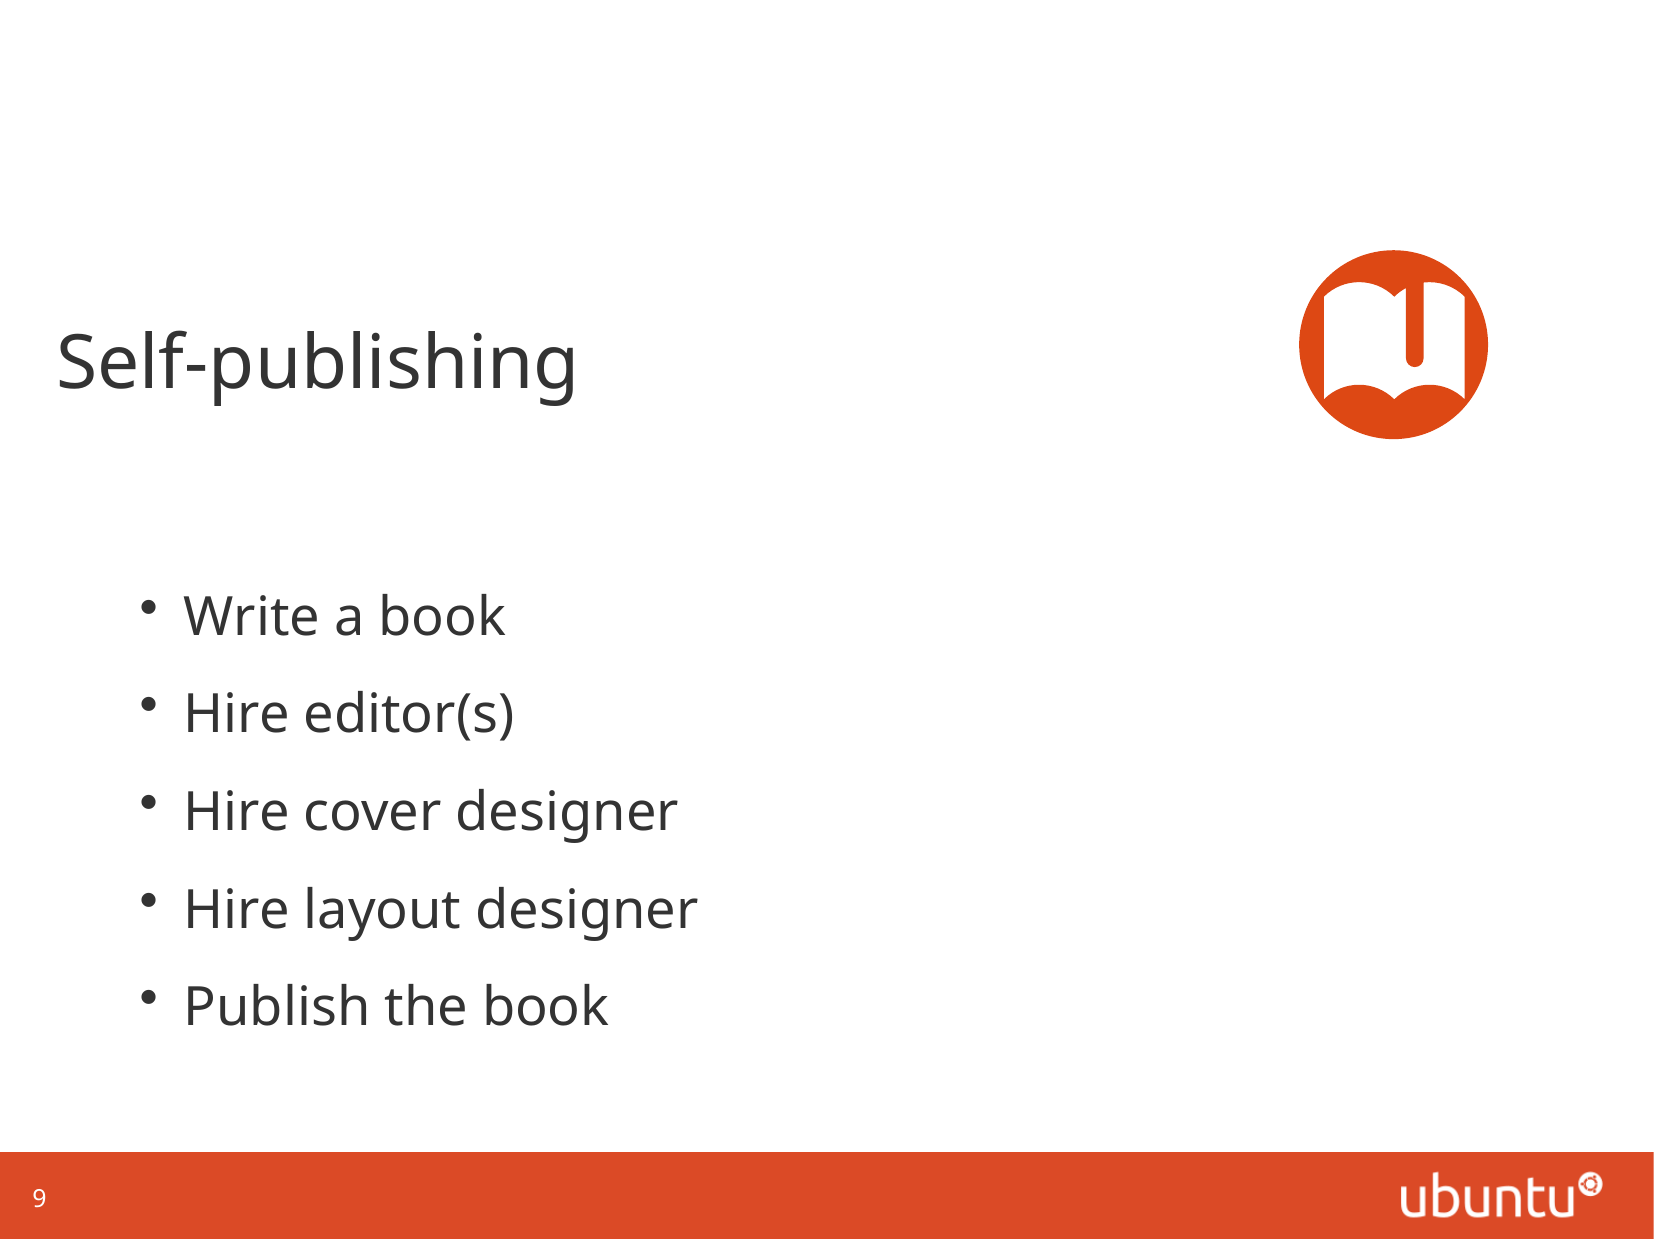

# Self-publishing
Write a book
Hire editor(s)
Hire cover designer
Hire layout designer
Publish the book